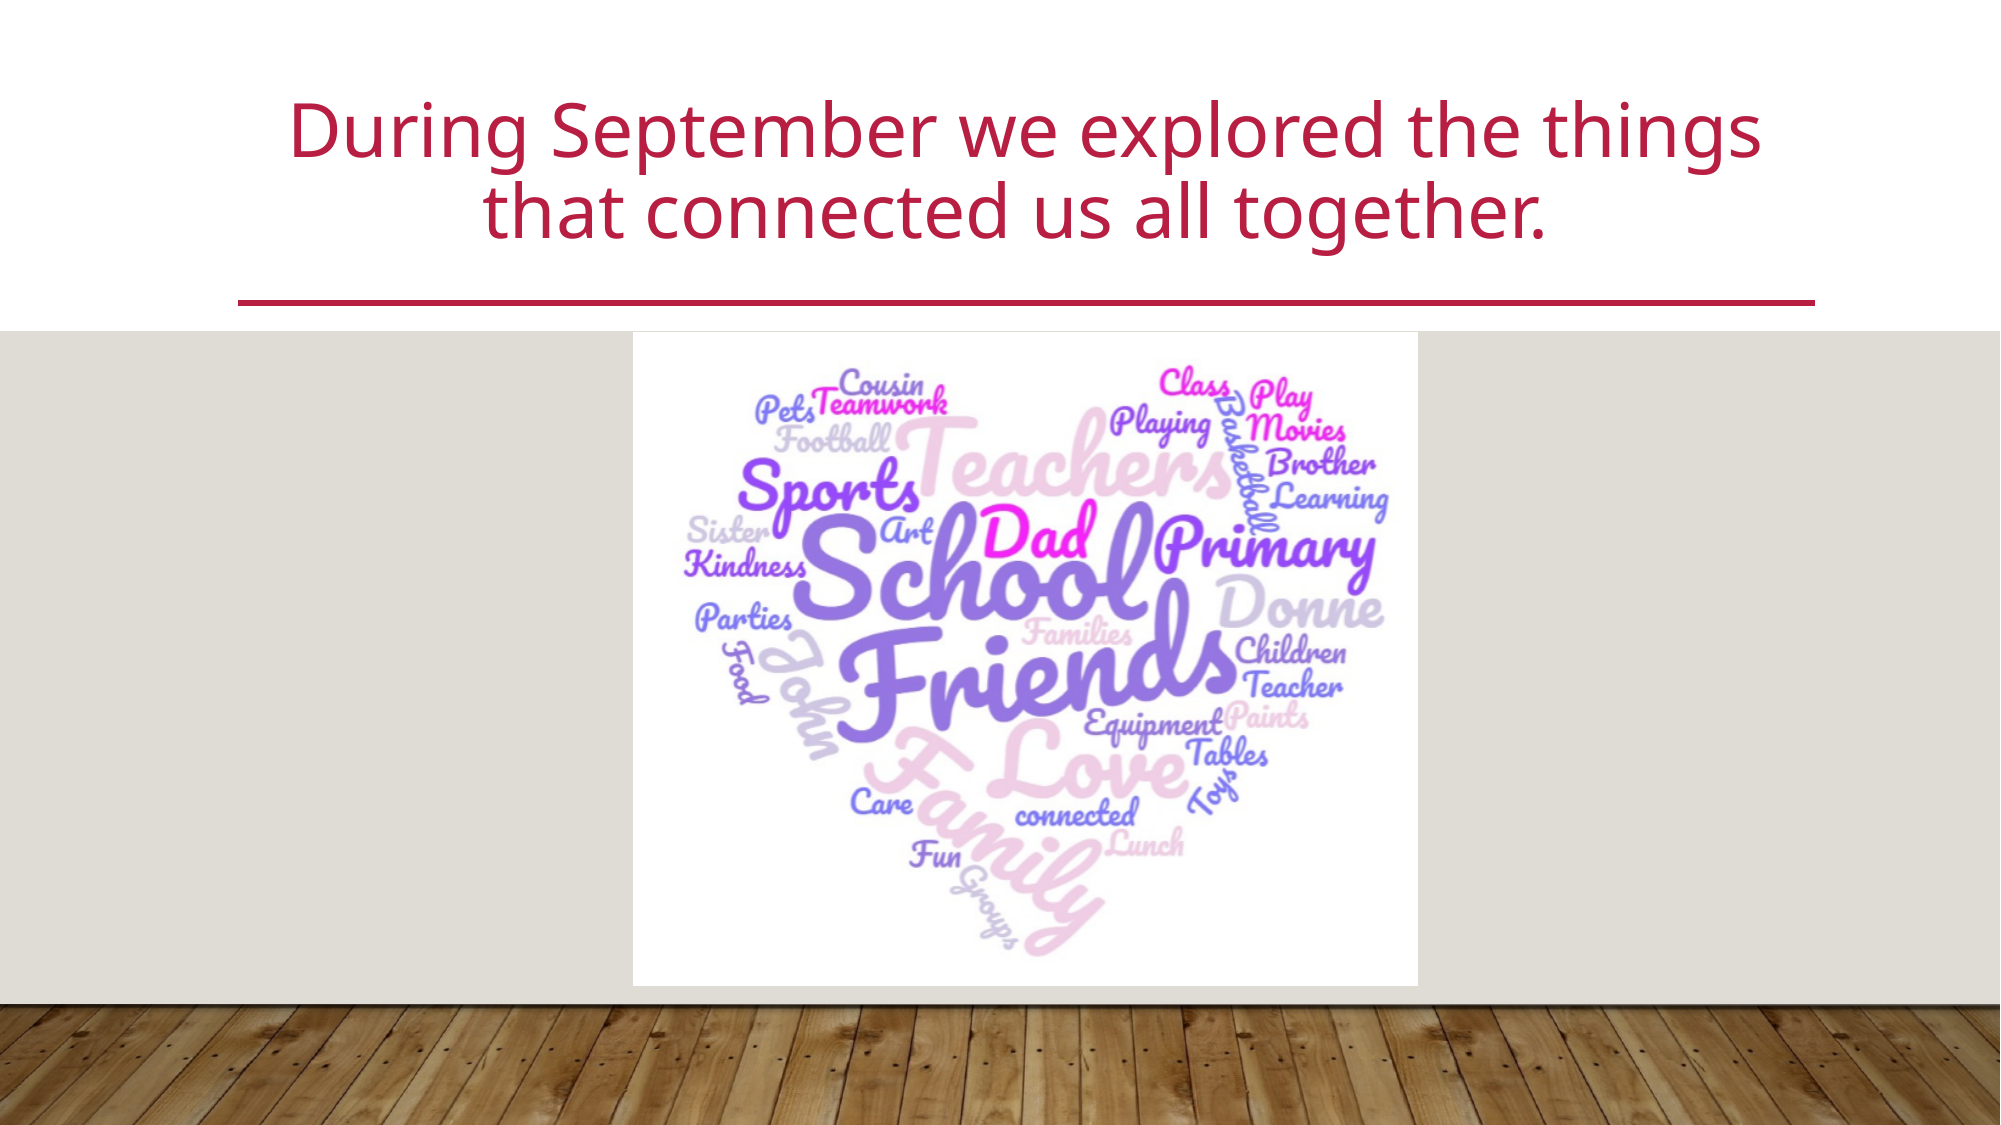

# During September we explored the things that connected us all together.